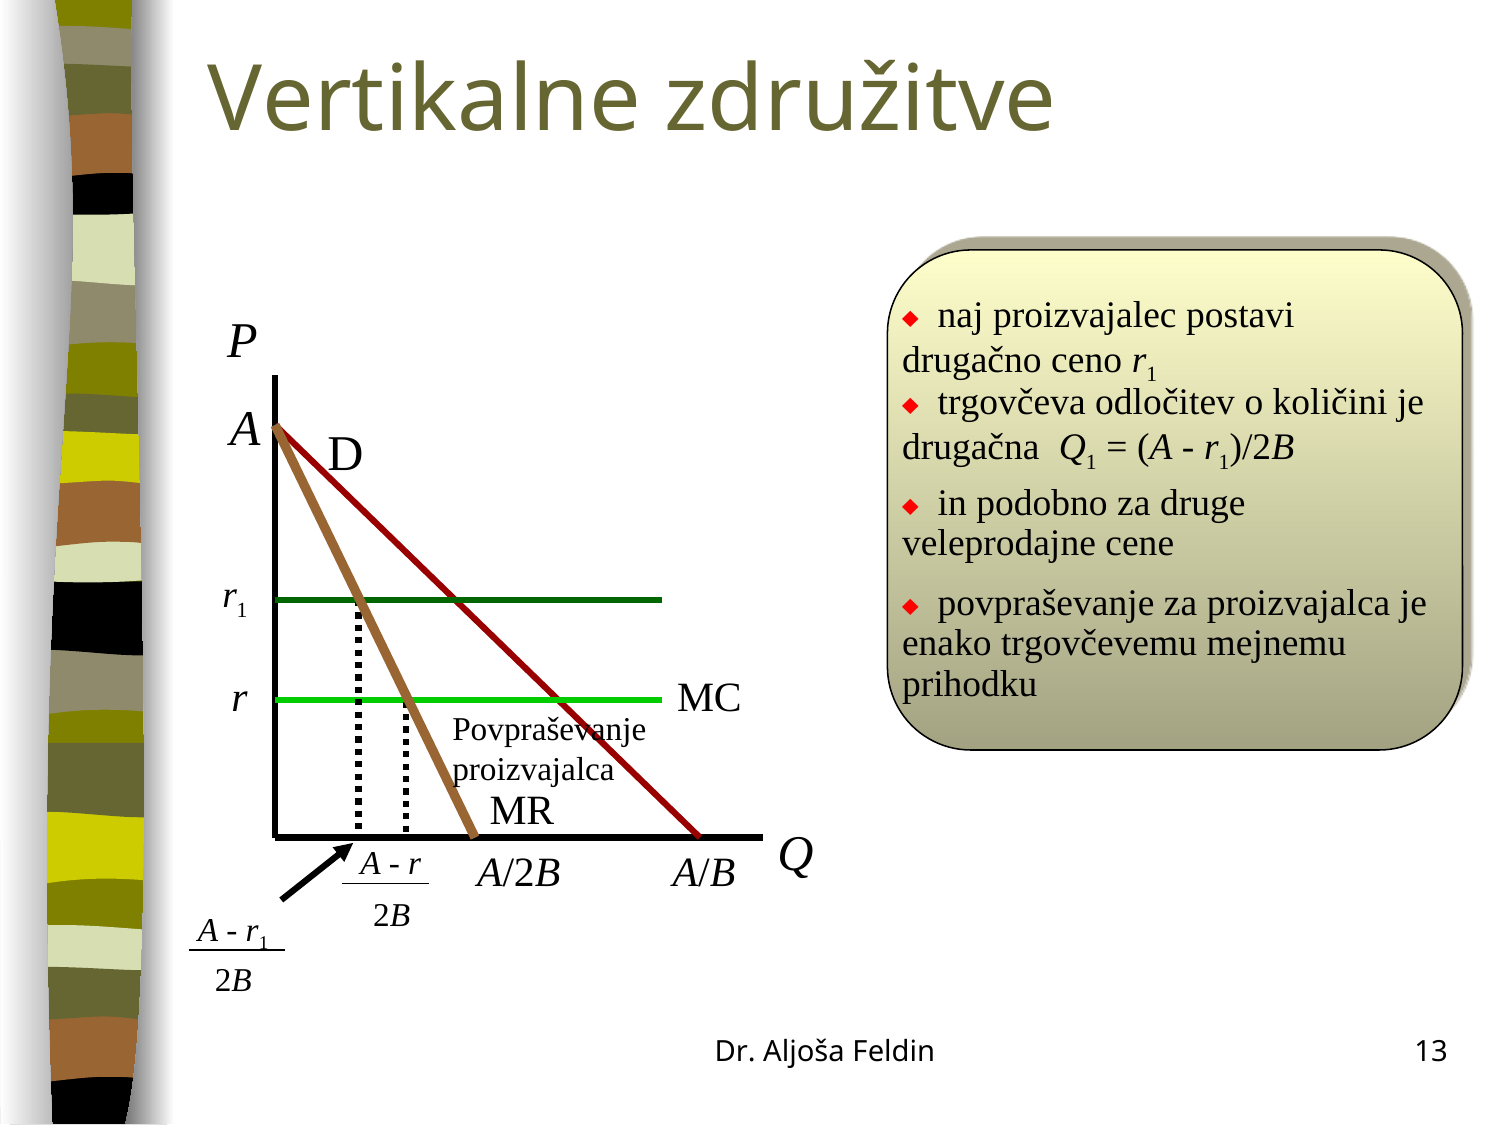

# Vertikalne združitve
naj proizvajalec postavi drugačno ceno r1
P
trgovčeva odločitev o količini je drugačna Q1 = (A - r1)/2B
A
D
in podobno za druge veleprodajne cene
r1
povpraševanje za proizvajalca je enako trgovčevemu mejnemu prihodku
r
MC
Povpraševanje proizvajalca
MR
Q
 A - r
2B
A/2B
A/B
 A - r1
2B
Dr. Aljoša Feldin